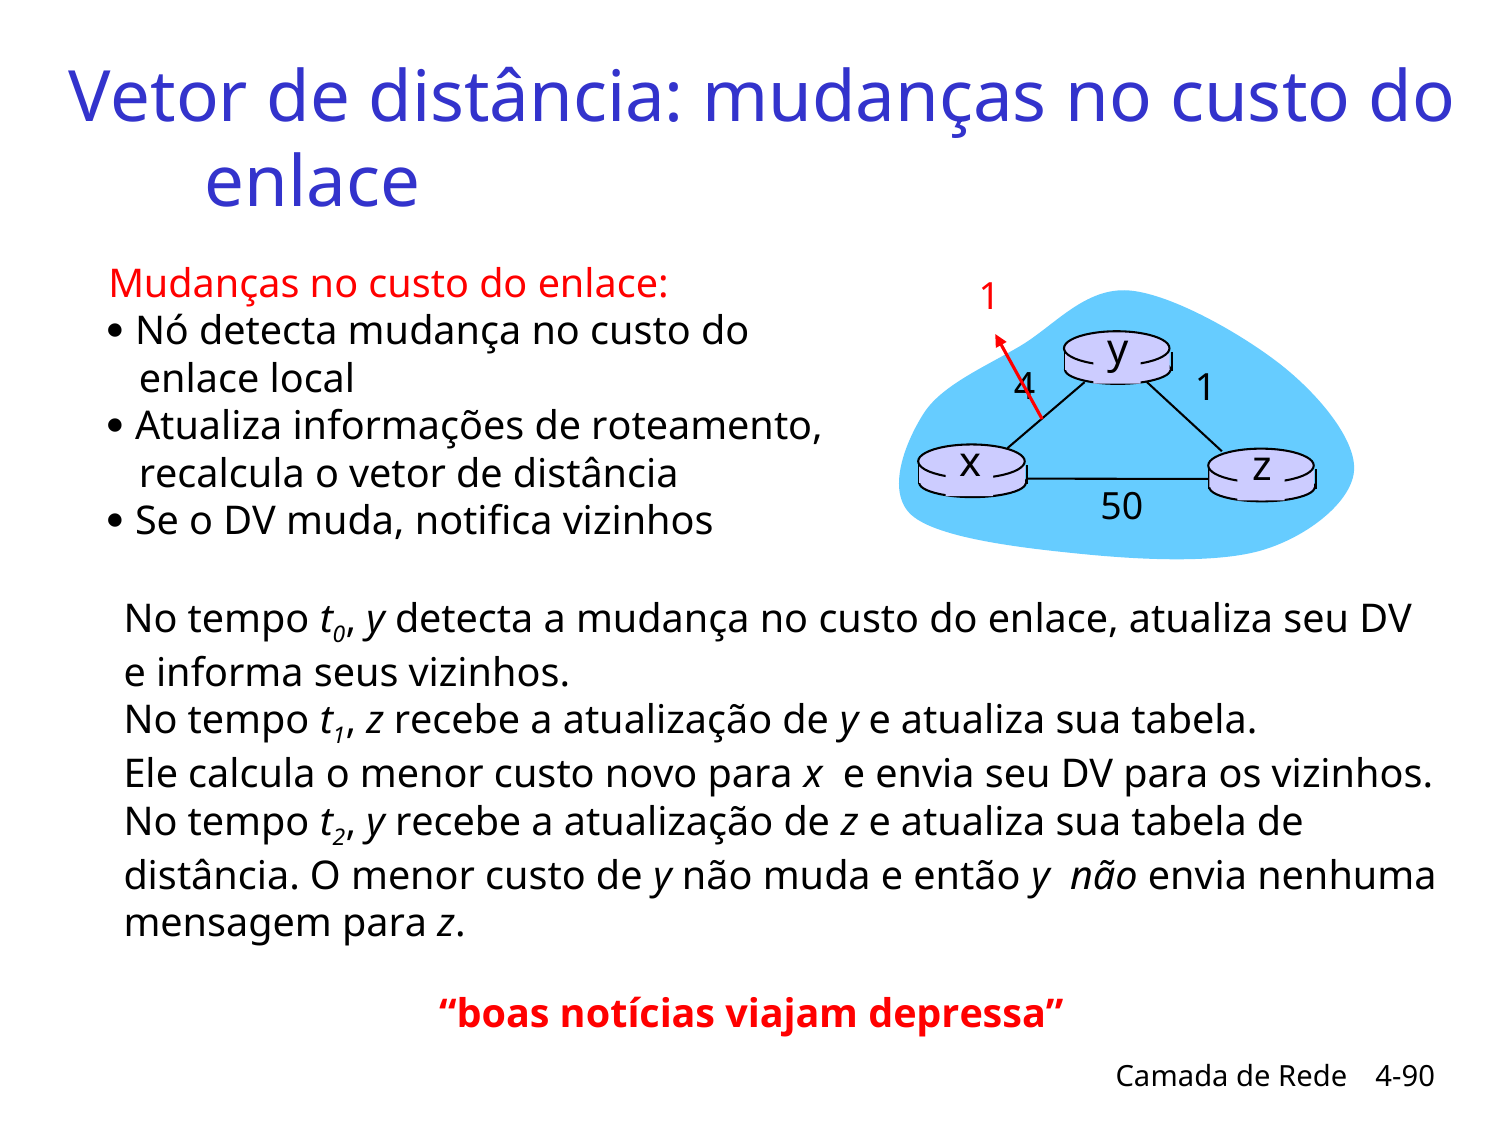

Vetor de distância: mudanças no custo do enlace
Mudanças no custo do enlace:
 Nó detecta mudança no custo do enlace local
 Atualiza informações de roteamento, recalcula o vetor de distância
 Se o DV muda, notifica vizinhos
1
y
4
1
x
z
50
No tempo t0, y detecta a mudança no custo do enlace, atualiza seu DV e informa seus vizinhos.
No tempo t1, z recebe a atualização de y e atualiza sua tabela.
Ele calcula o menor custo novo para x e envia seu DV para os vizinhos.
No tempo t2, y recebe a atualização de z e atualiza sua tabela de distância. O menor custo de y não muda e então y não envia nenhuma mensagem para z.
“boas notícias viajam depressa”
Camada de Rede